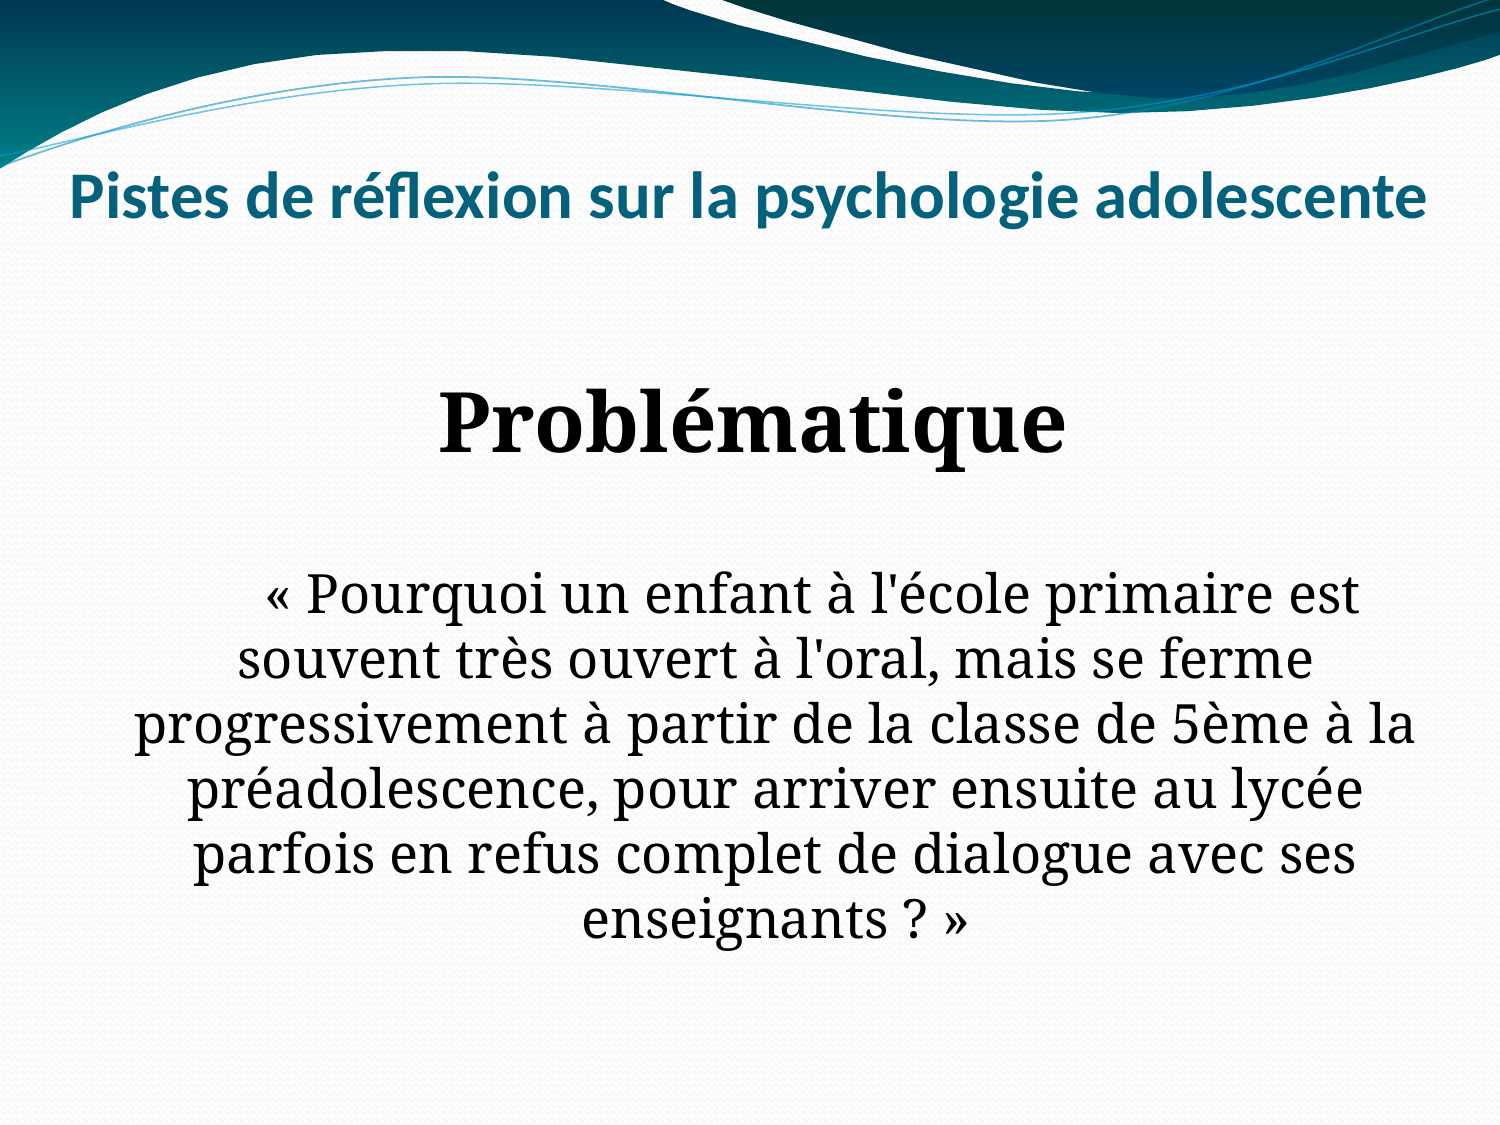

# Pistes de réflexion sur la psychologie adolescente
Problématique
	« Pourquoi un enfant à l'école primaire est souvent très ouvert à l'oral, mais se ferme progressivement à partir de la classe de 5ème à la préadolescence, pour arriver ensuite au lycée parfois en refus complet de dialogue avec ses enseignants ? »